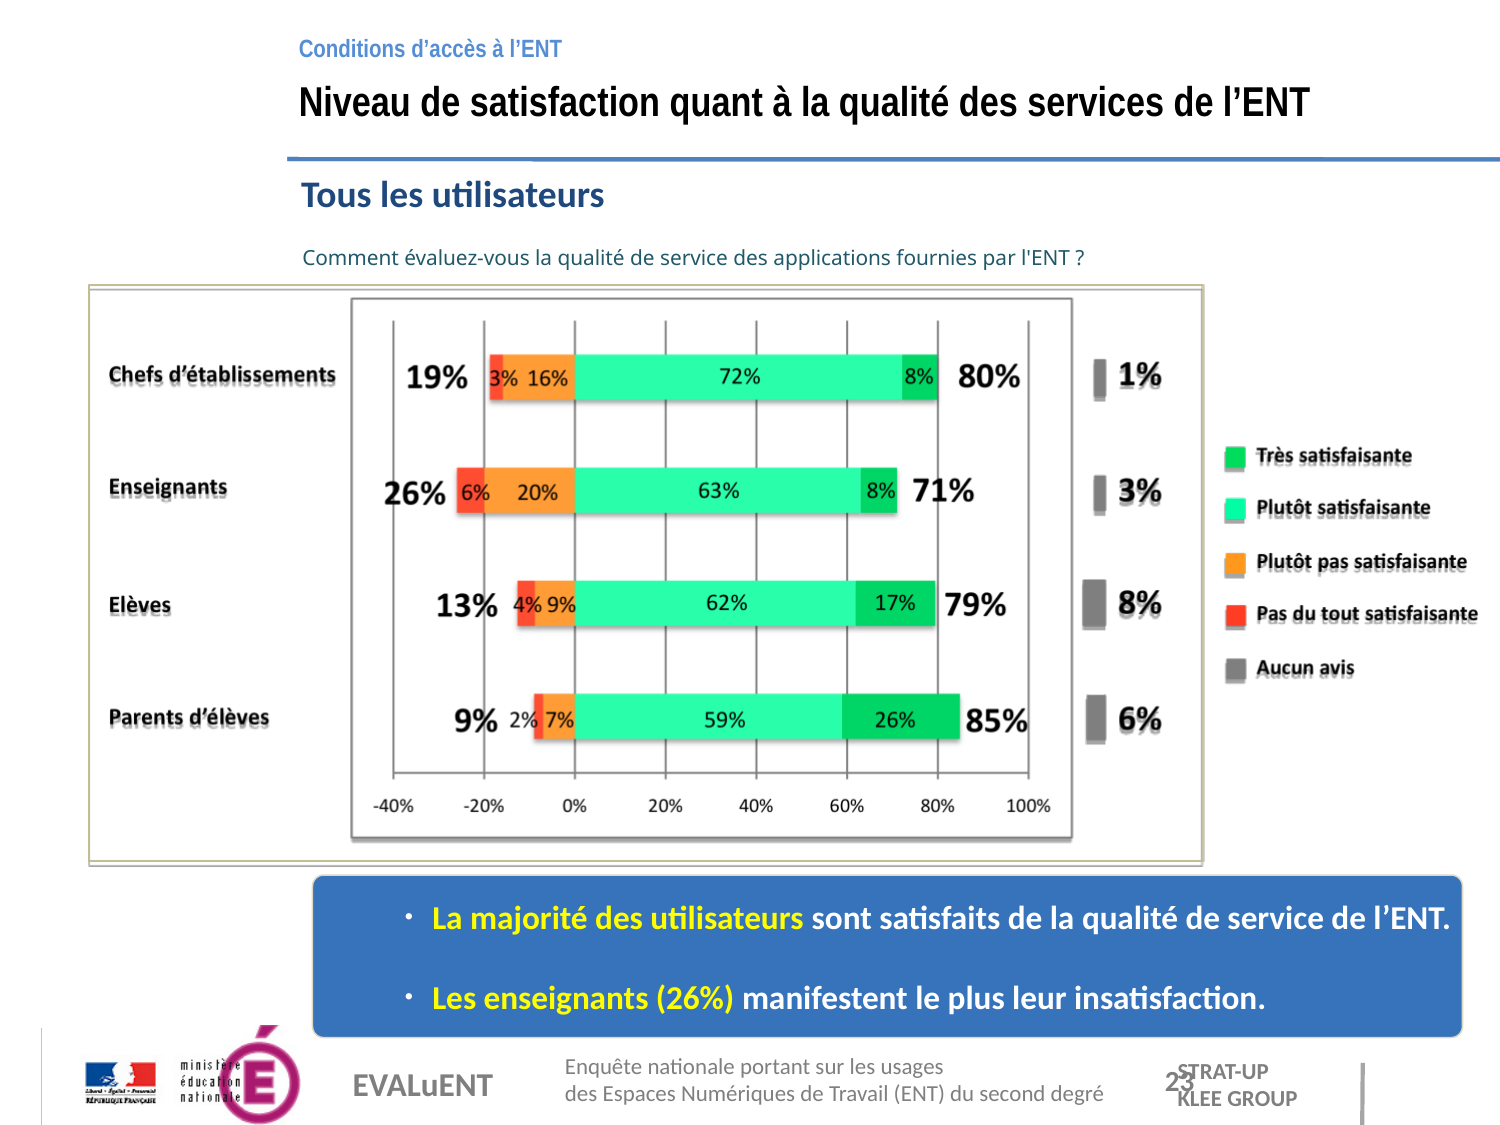

Conditions d’accès à l’ENT
Niveau de satisfaction quant à la qualité des services de l’ENT
Tous les utilisateurs
Comment évaluez-vous la qualité de service des applications fournies par l'ENT ?
La majorité des utilisateurs sont satisfaits de la qualité de service de l’ENT.
Les enseignants (26%) manifestent le plus leur insatisfaction.